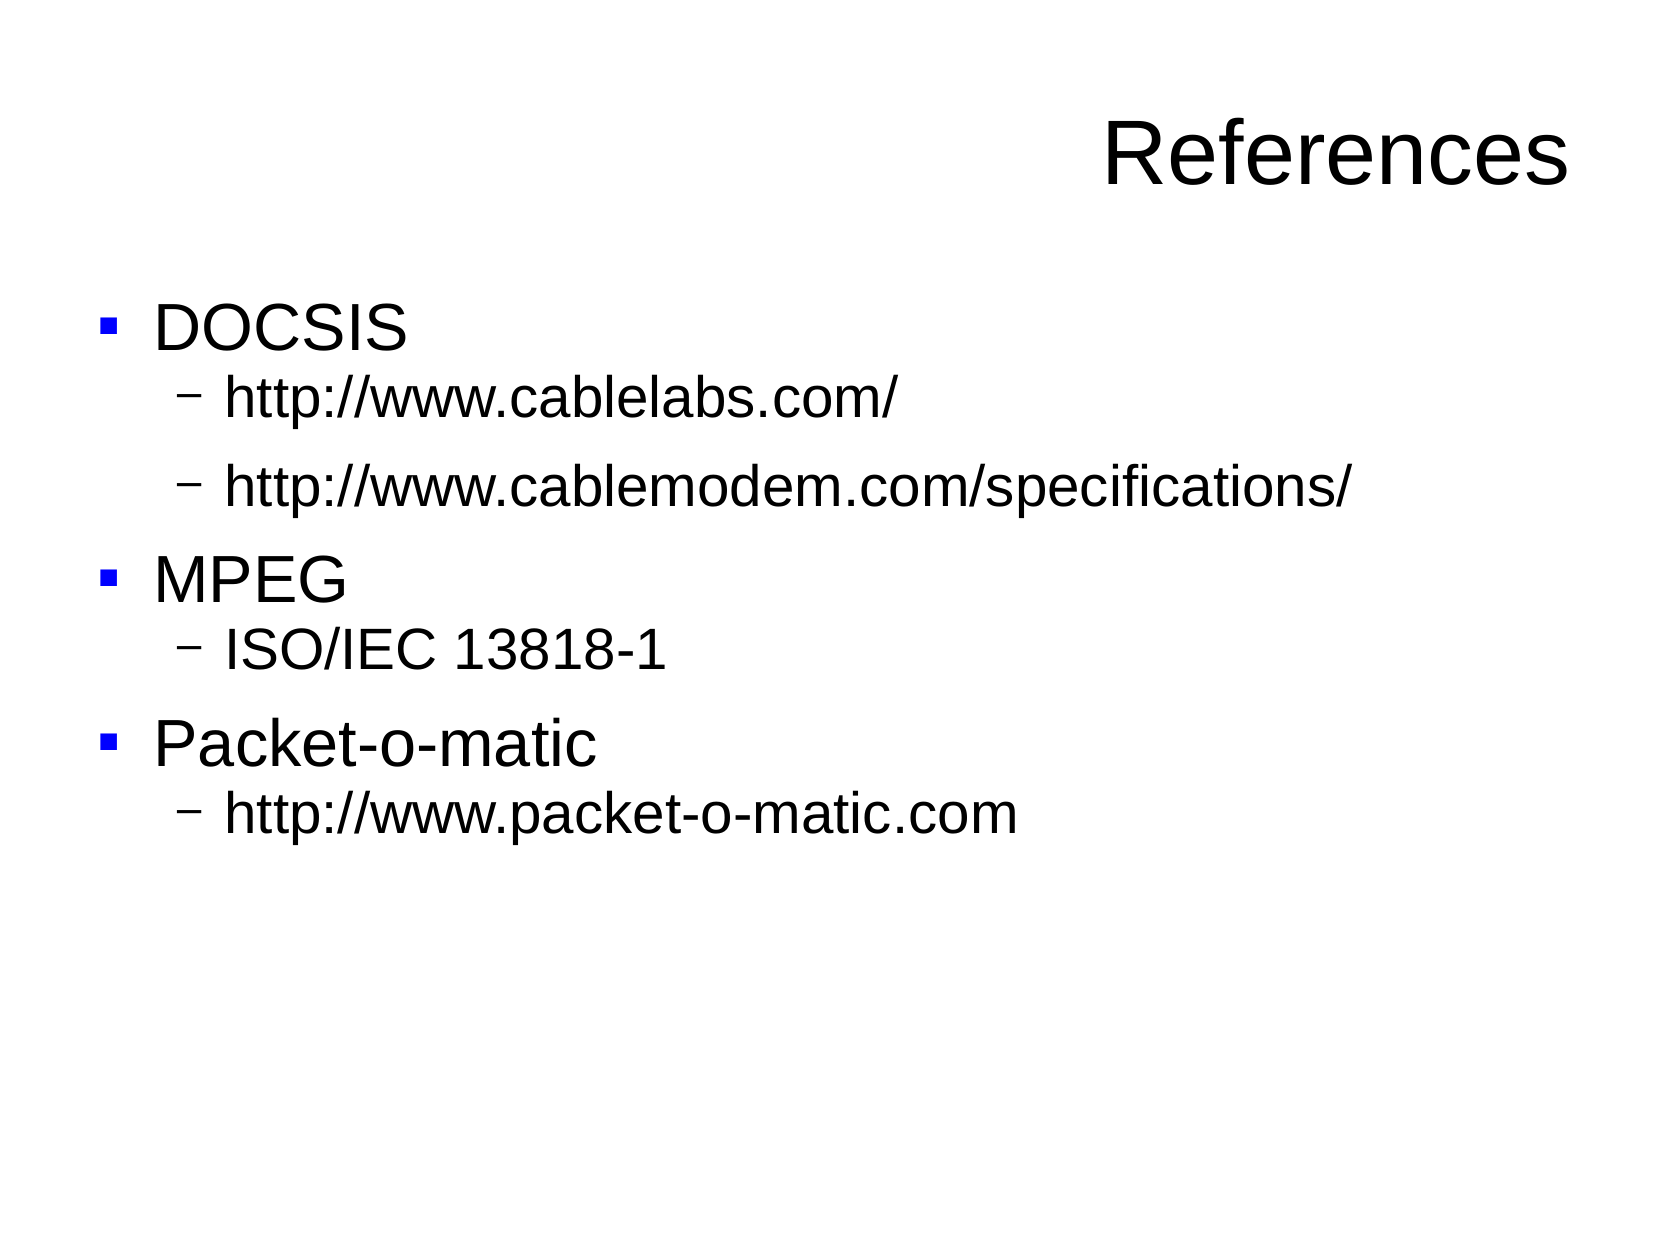

# References
DOCSIS
http://www.cablelabs.com/
http://www.cablemodem.com/specifications/
MPEG
ISO/IEC 13818-1
Packet-o-matic
http://www.packet-o-matic.com